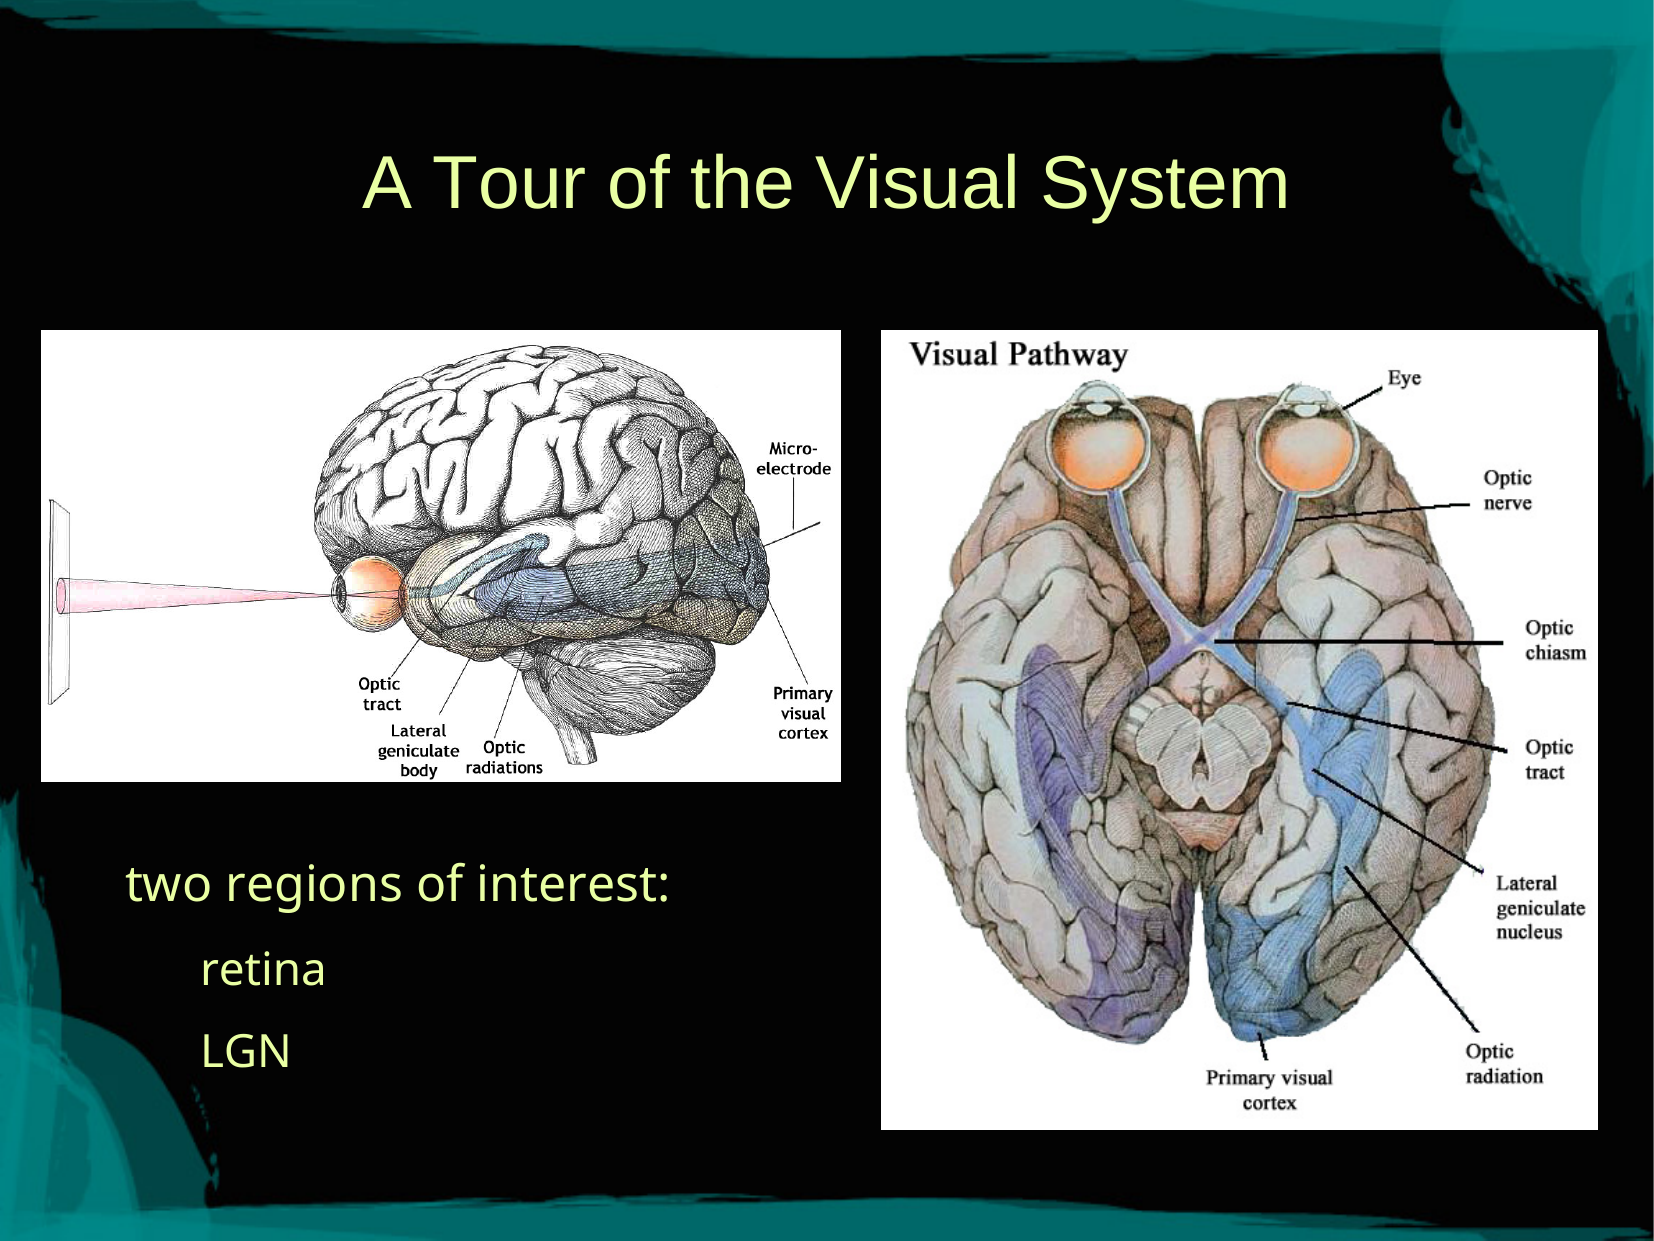

# A Tour of the Visual System
two regions of interest:
retina
LGN